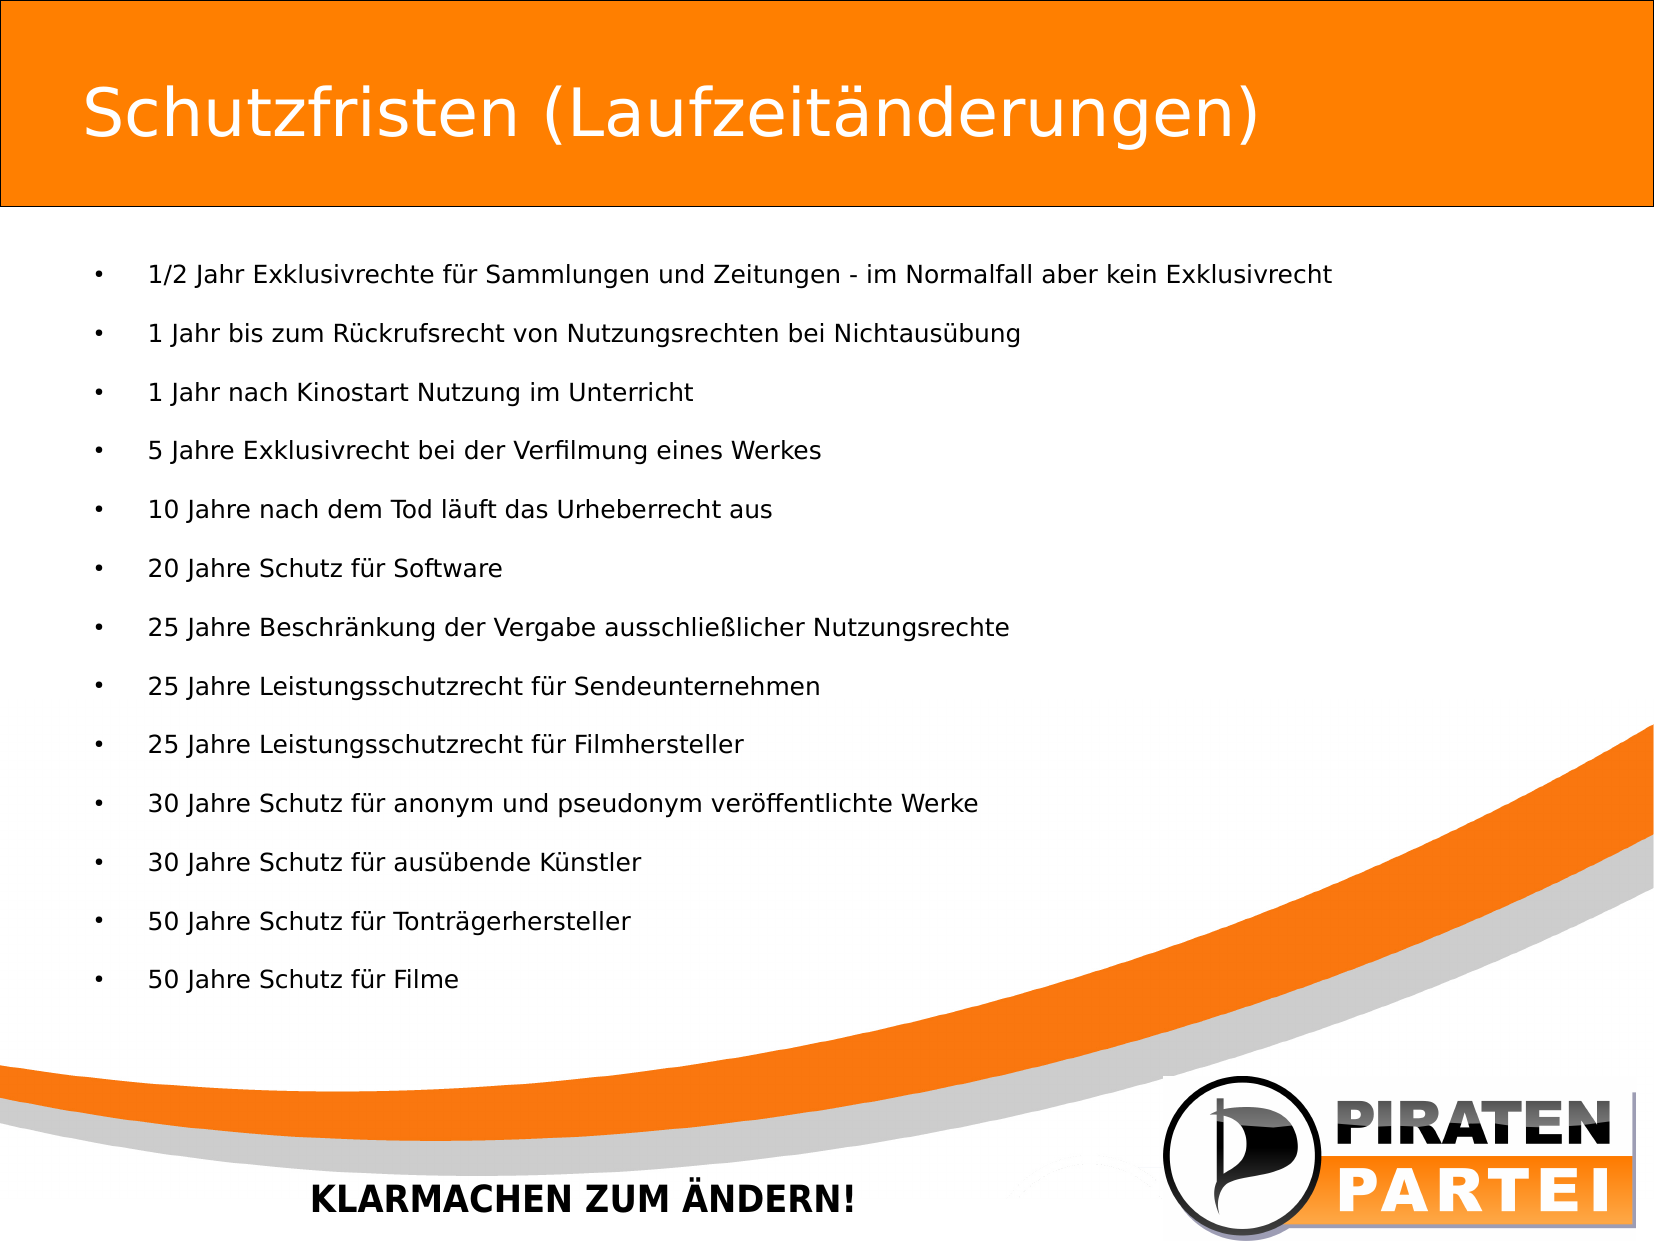

# Schutzfristen (Laufzeitänderungen)
1/2 Jahr Exklusivrechte für Sammlungen und Zeitungen - im Normalfall aber kein Exklusivrecht
1 Jahr bis zum Rückrufsrecht von Nutzungsrechten bei Nichtausübung
1 Jahr nach Kinostart Nutzung im Unterricht
5 Jahre Exklusivrecht bei der Verfilmung eines Werkes
10 Jahre nach dem Tod läuft das Urheberrecht aus
20 Jahre Schutz für Software
25 Jahre Beschränkung der Vergabe ausschließlicher Nutzungsrechte
25 Jahre Leistungsschutzrecht für Sendeunternehmen
25 Jahre Leistungsschutzrecht für Filmhersteller
30 Jahre Schutz für anonym und pseudonym veröffentlichte Werke
30 Jahre Schutz für ausübende Künstler
50 Jahre Schutz für Tonträgerhersteller
50 Jahre Schutz für Filme